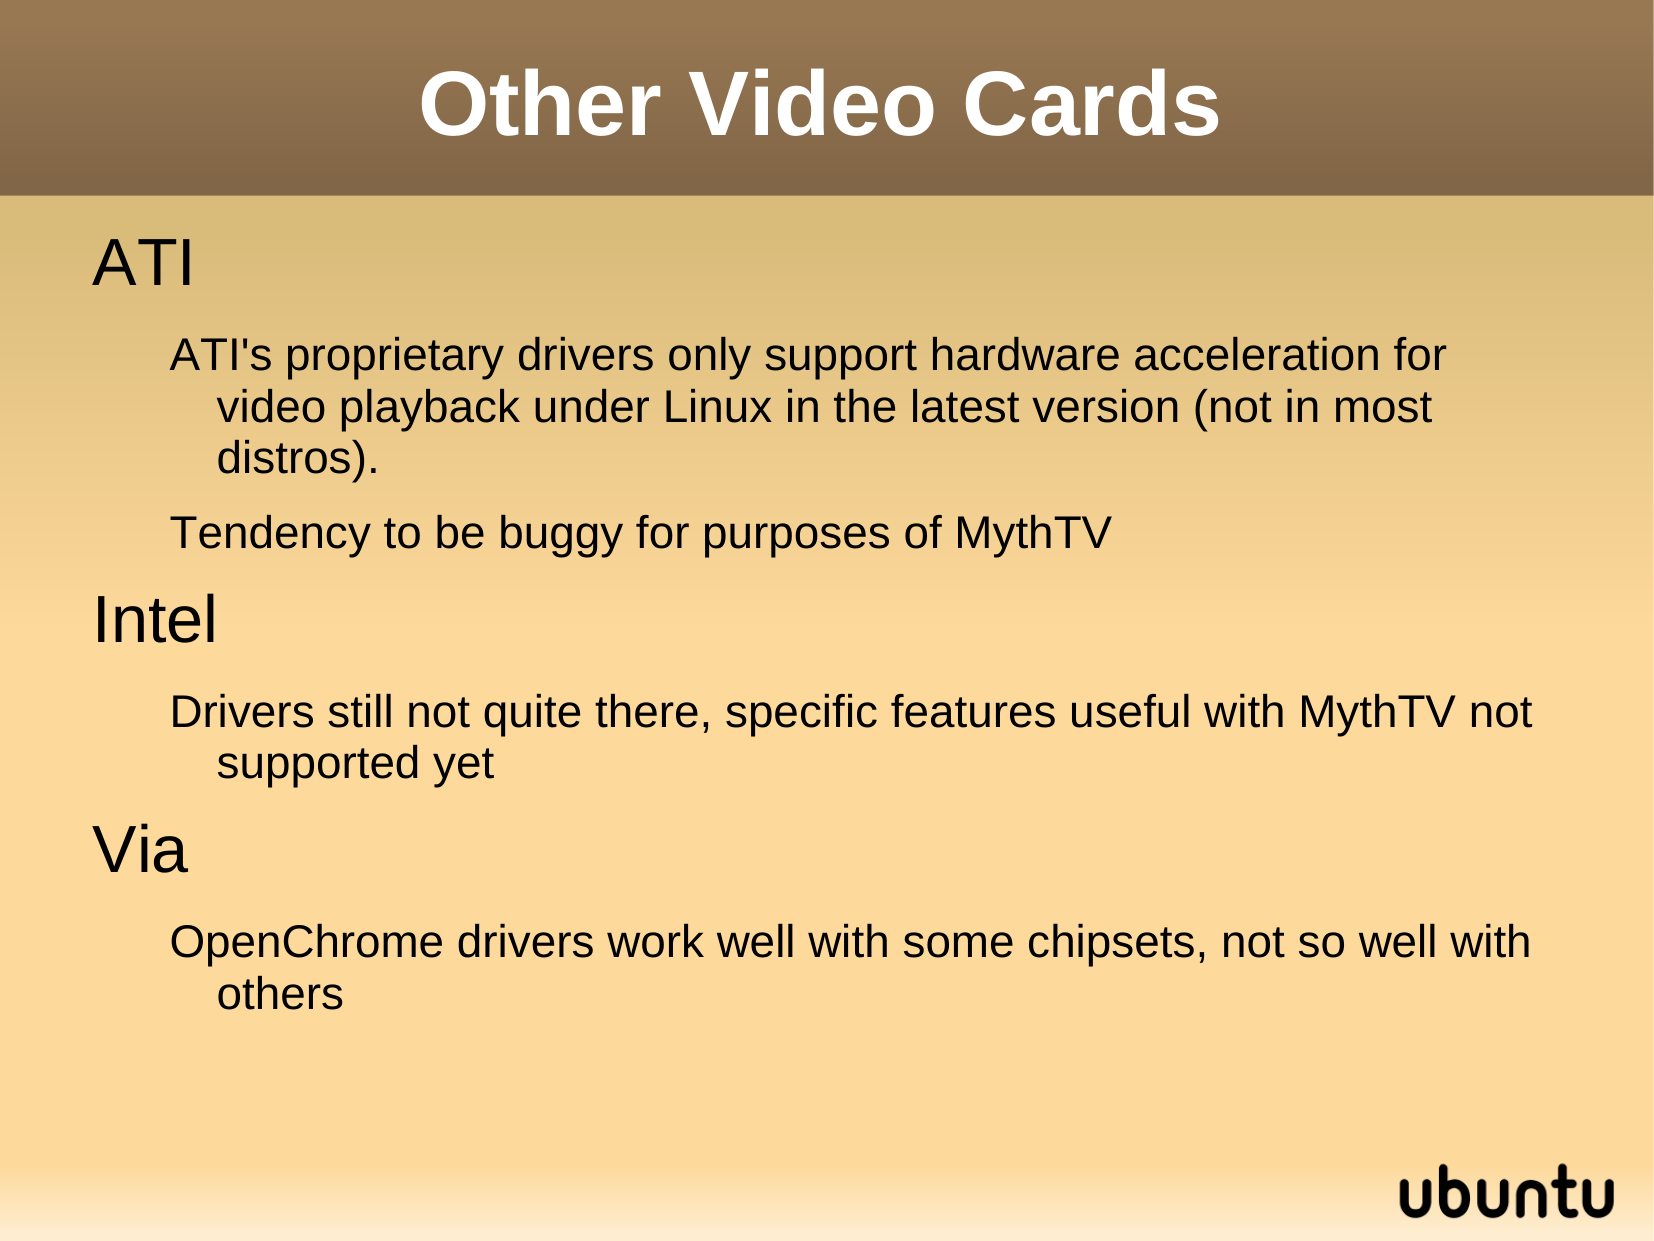

# Other Video Cards
ATI
ATI's proprietary drivers only support hardware acceleration for video playback under Linux in the latest version (not in most distros).
Tendency to be buggy for purposes of MythTV
Intel
Drivers still not quite there, specific features useful with MythTV not supported yet
Via
OpenChrome drivers work well with some chipsets, not so well with others